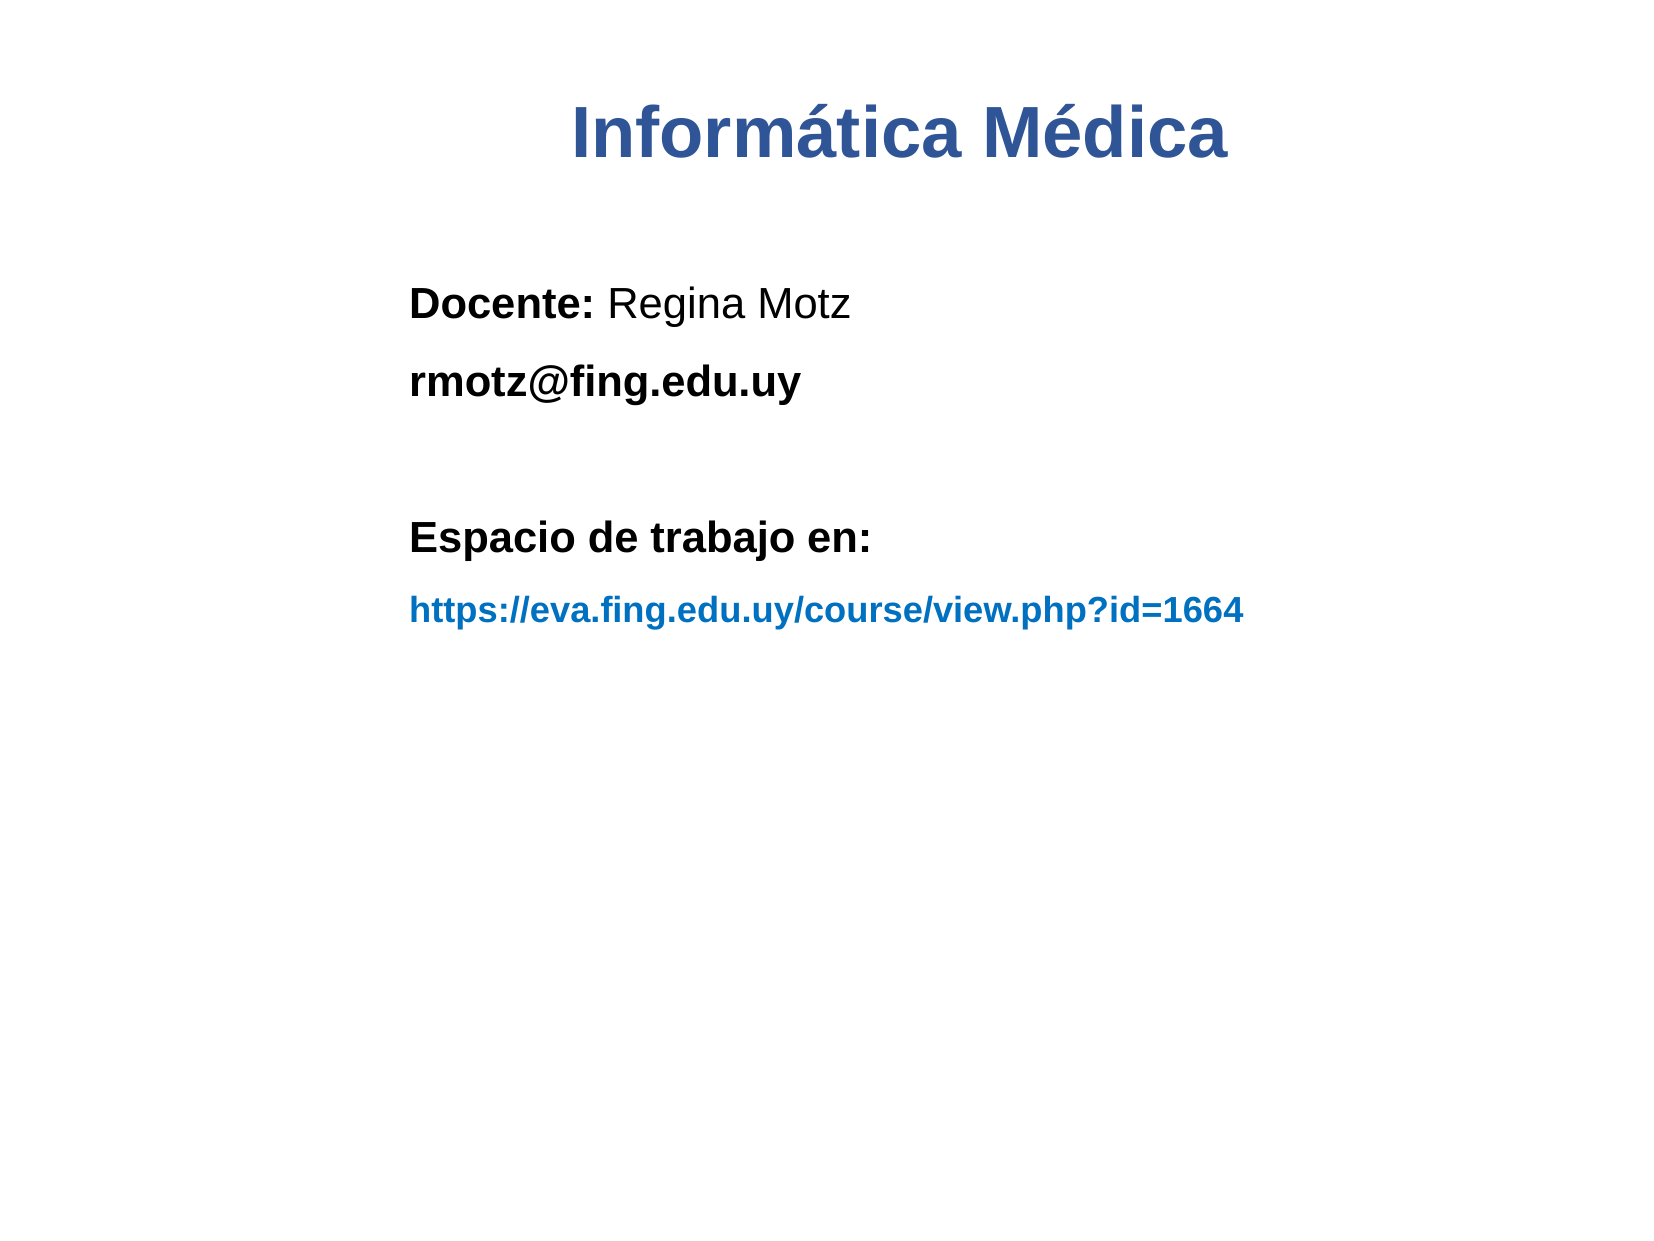

# Informática Médica
Docente: Regina Motz
rmotz@fing.edu.uy
Espacio de trabajo en:
https://eva.fing.edu.uy/course/view.php?id=1664